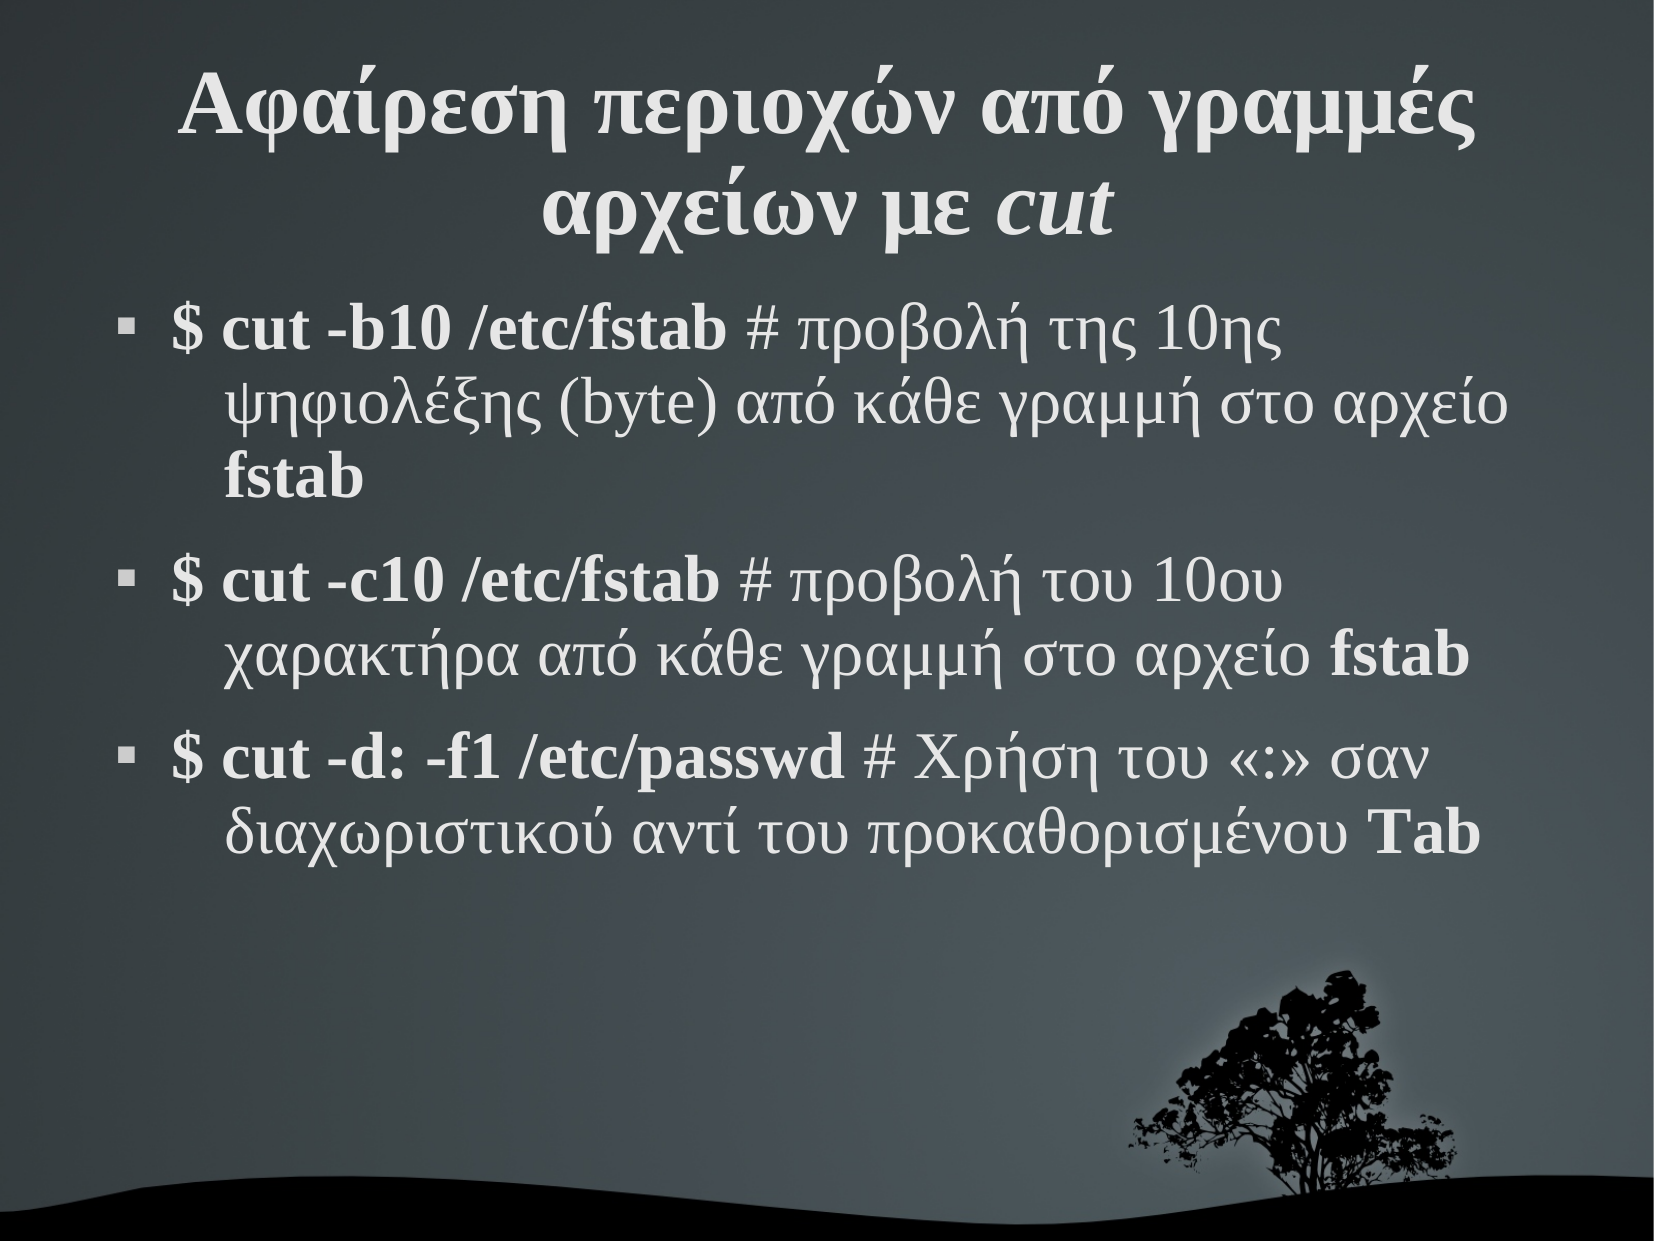

# Αφαίρεση περιοχών από γραμμές αρχείων με cut
$ cut -b10 /etc/fstab # προβολή της 10ης ψηφιολέξης (byte) από κάθε γραμμή στο αρχείο fstab
$ cut -c10 /etc/fstab # προβολή του 10ου χαρακτήρα από κάθε γραμμή στο αρχείο fstab
$ cut -d: -f1 /etc/passwd # Χρήση του «:» σαν διαχωριστικού αντί του προκαθορισμένου Tab